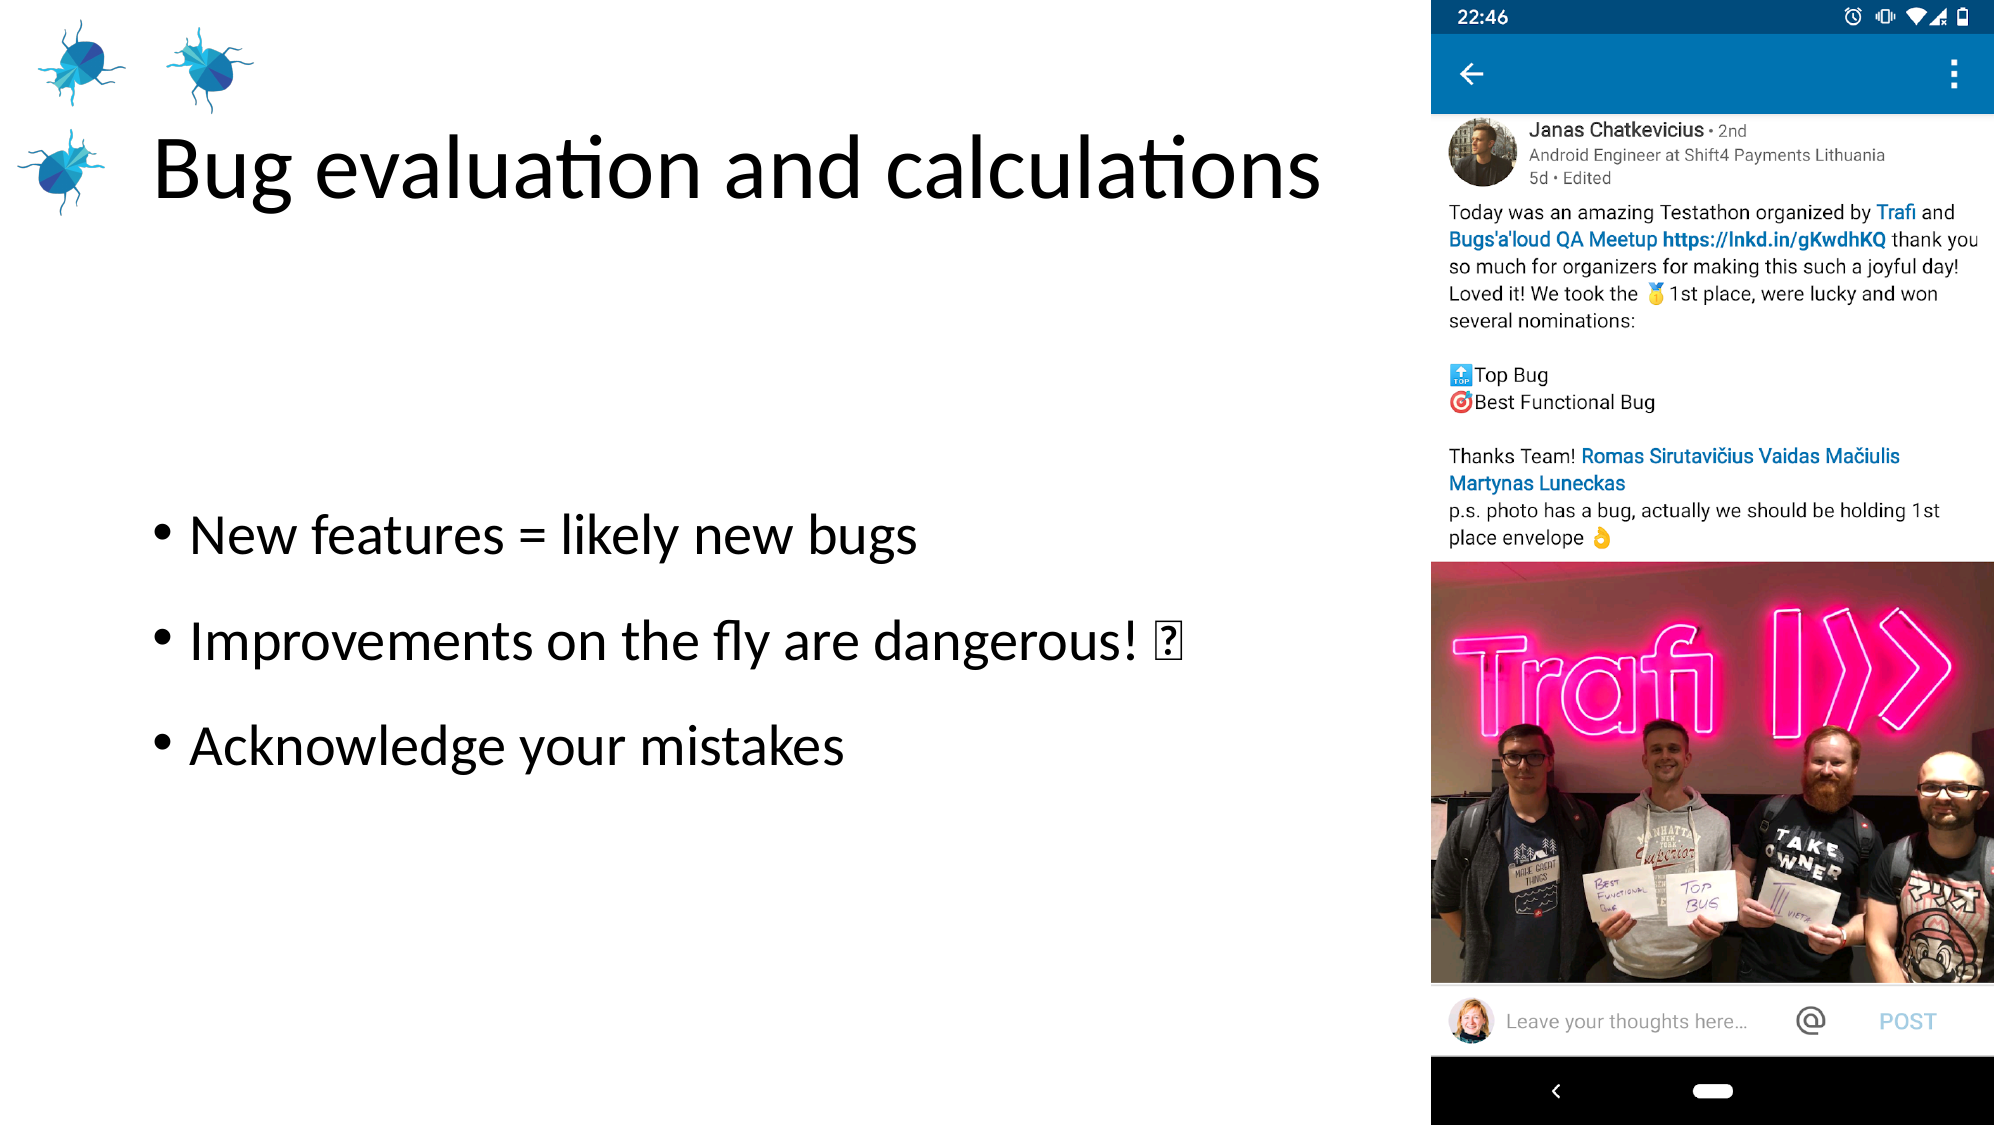

# Bug evaluation and calculations
New features = likely new bugs
Improvements on the fly are dangerous! 🔥
Acknowledge your mistakes